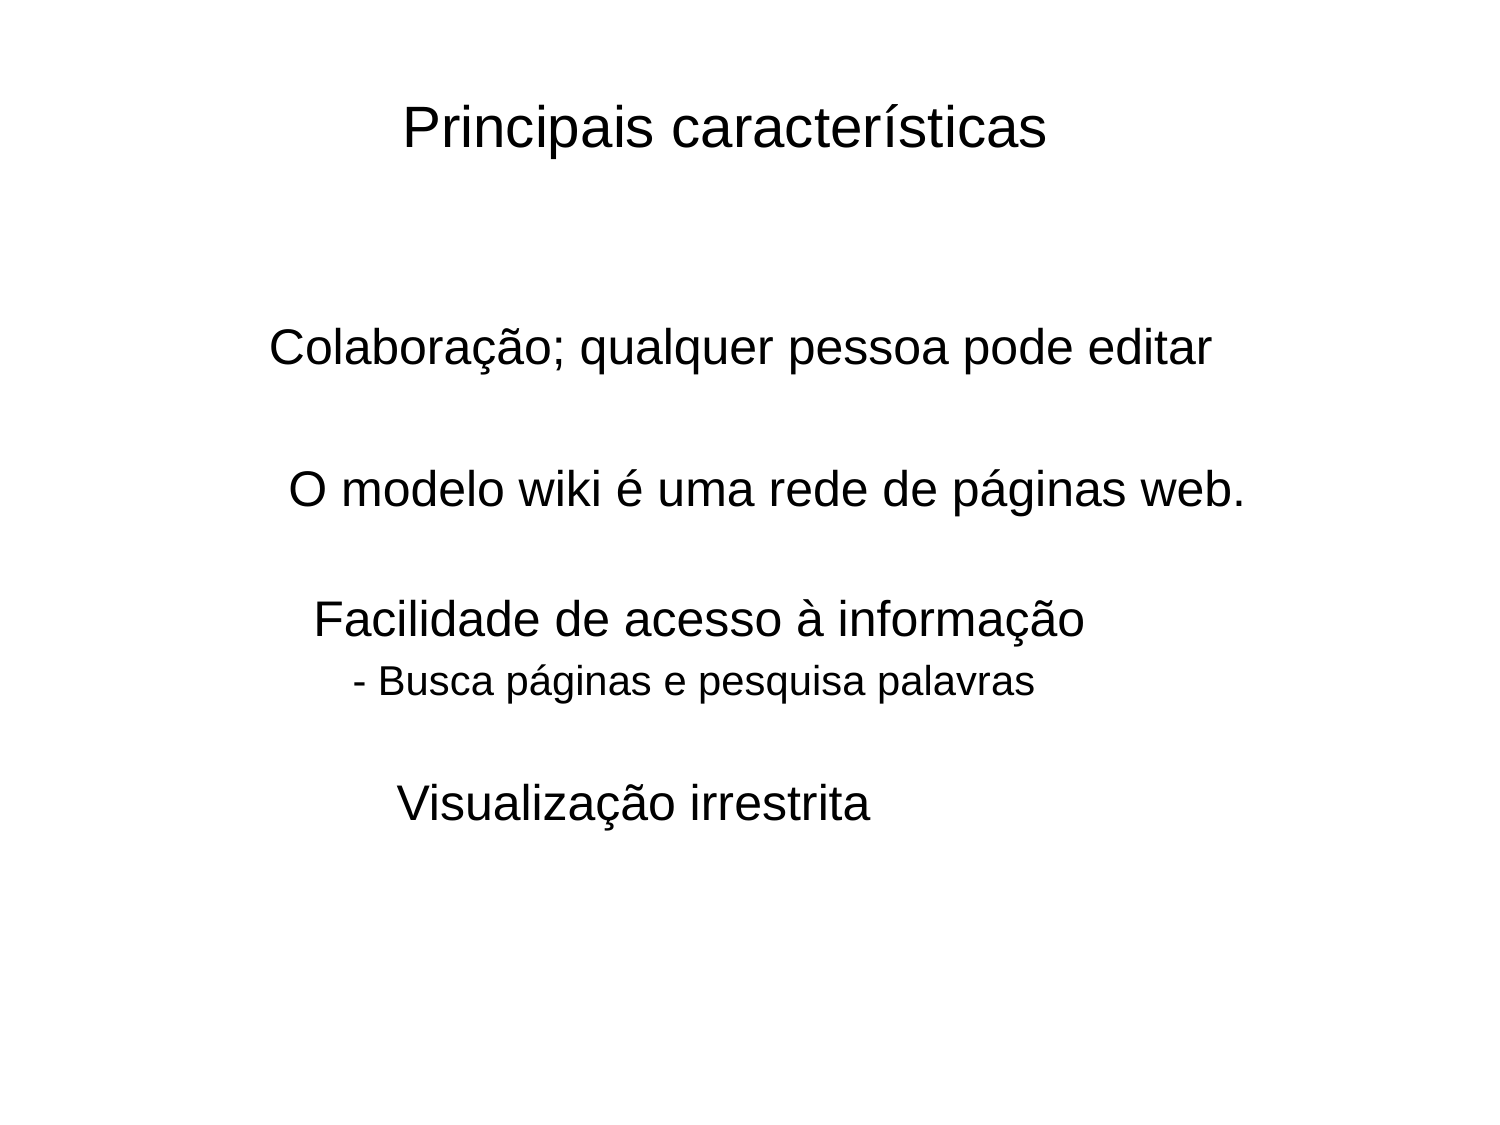

Principais características
Colaboração; qualquer pessoa pode editar
 O modelo wiki é uma rede de páginas web.
 Facilidade de acesso à informação
- Busca páginas e pesquisa palavras
 Visualização irrestrita